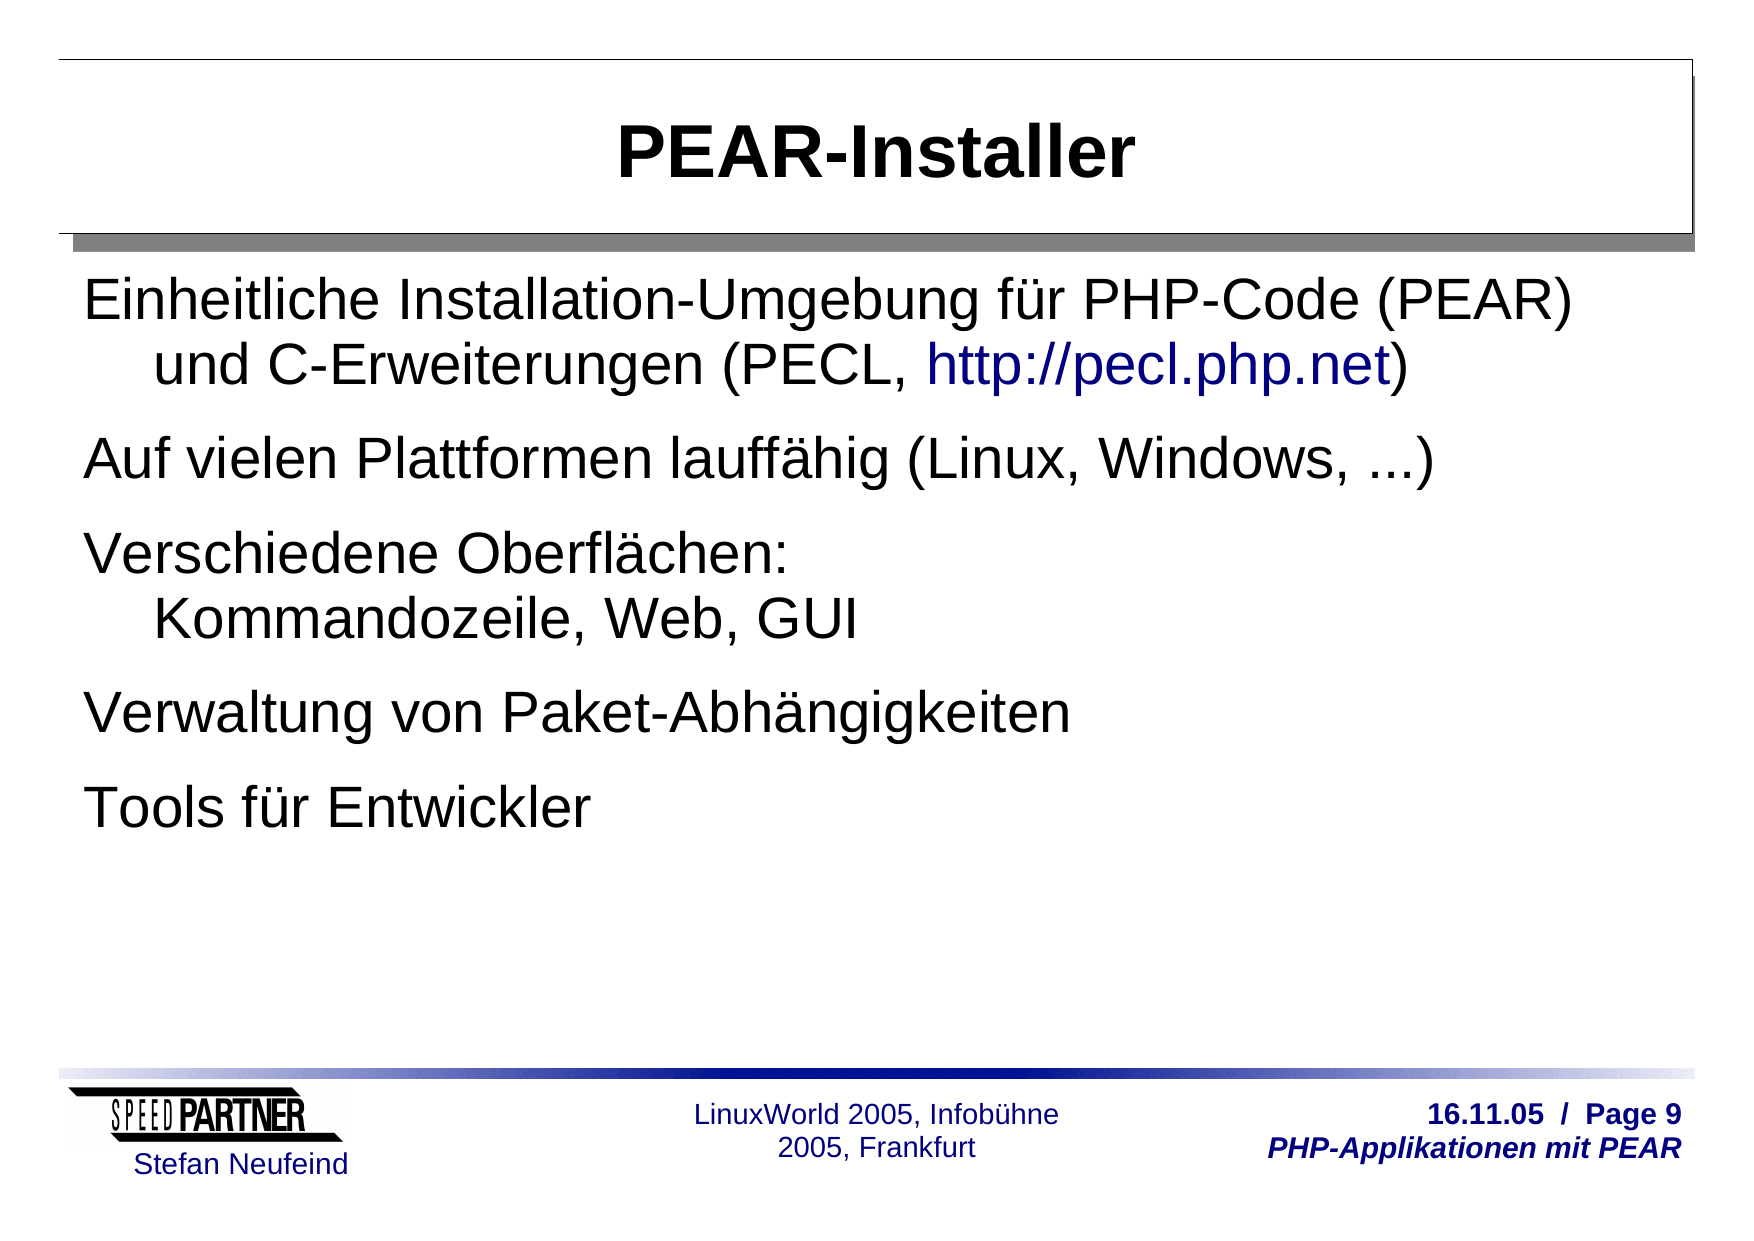

# PEAR-Installer
Einheitliche Installation-Umgebung für PHP-Code (PEAR)
und C-Erweiterungen (PECL, http://pecl.php.net)
Auf vielen Plattformen lauffähig (Linux, Windows, ...)
Verschiedene Oberflächen:
Kommandozeile, Web, GUI
Verwaltung von Paket-Abhängigkeiten
Tools für Entwickler